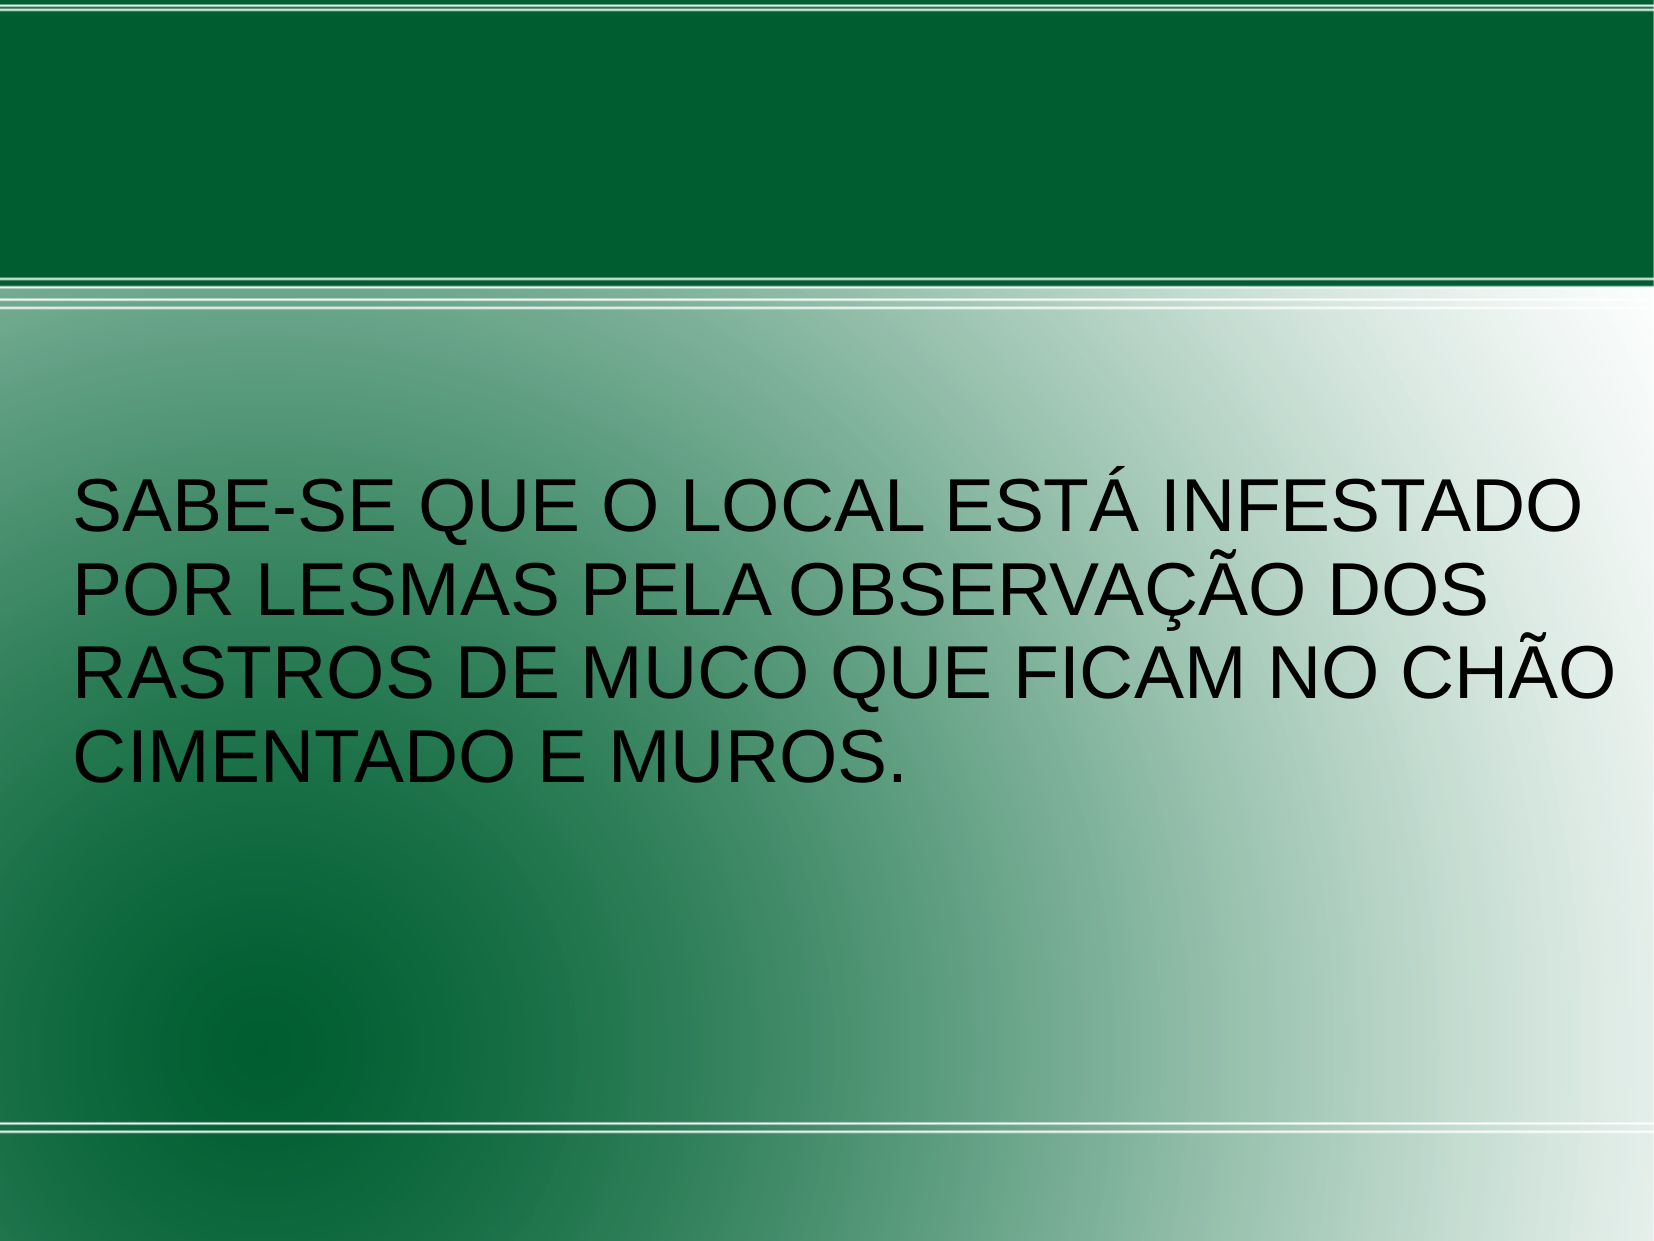

SABE-SE QUE O LOCAL ESTÁ INFESTADO POR LESMAS PELA OBSERVAÇÃO DOS RASTROS DE MUCO QUE FICAM NO CHÃO CIMENTADO E MUROS.